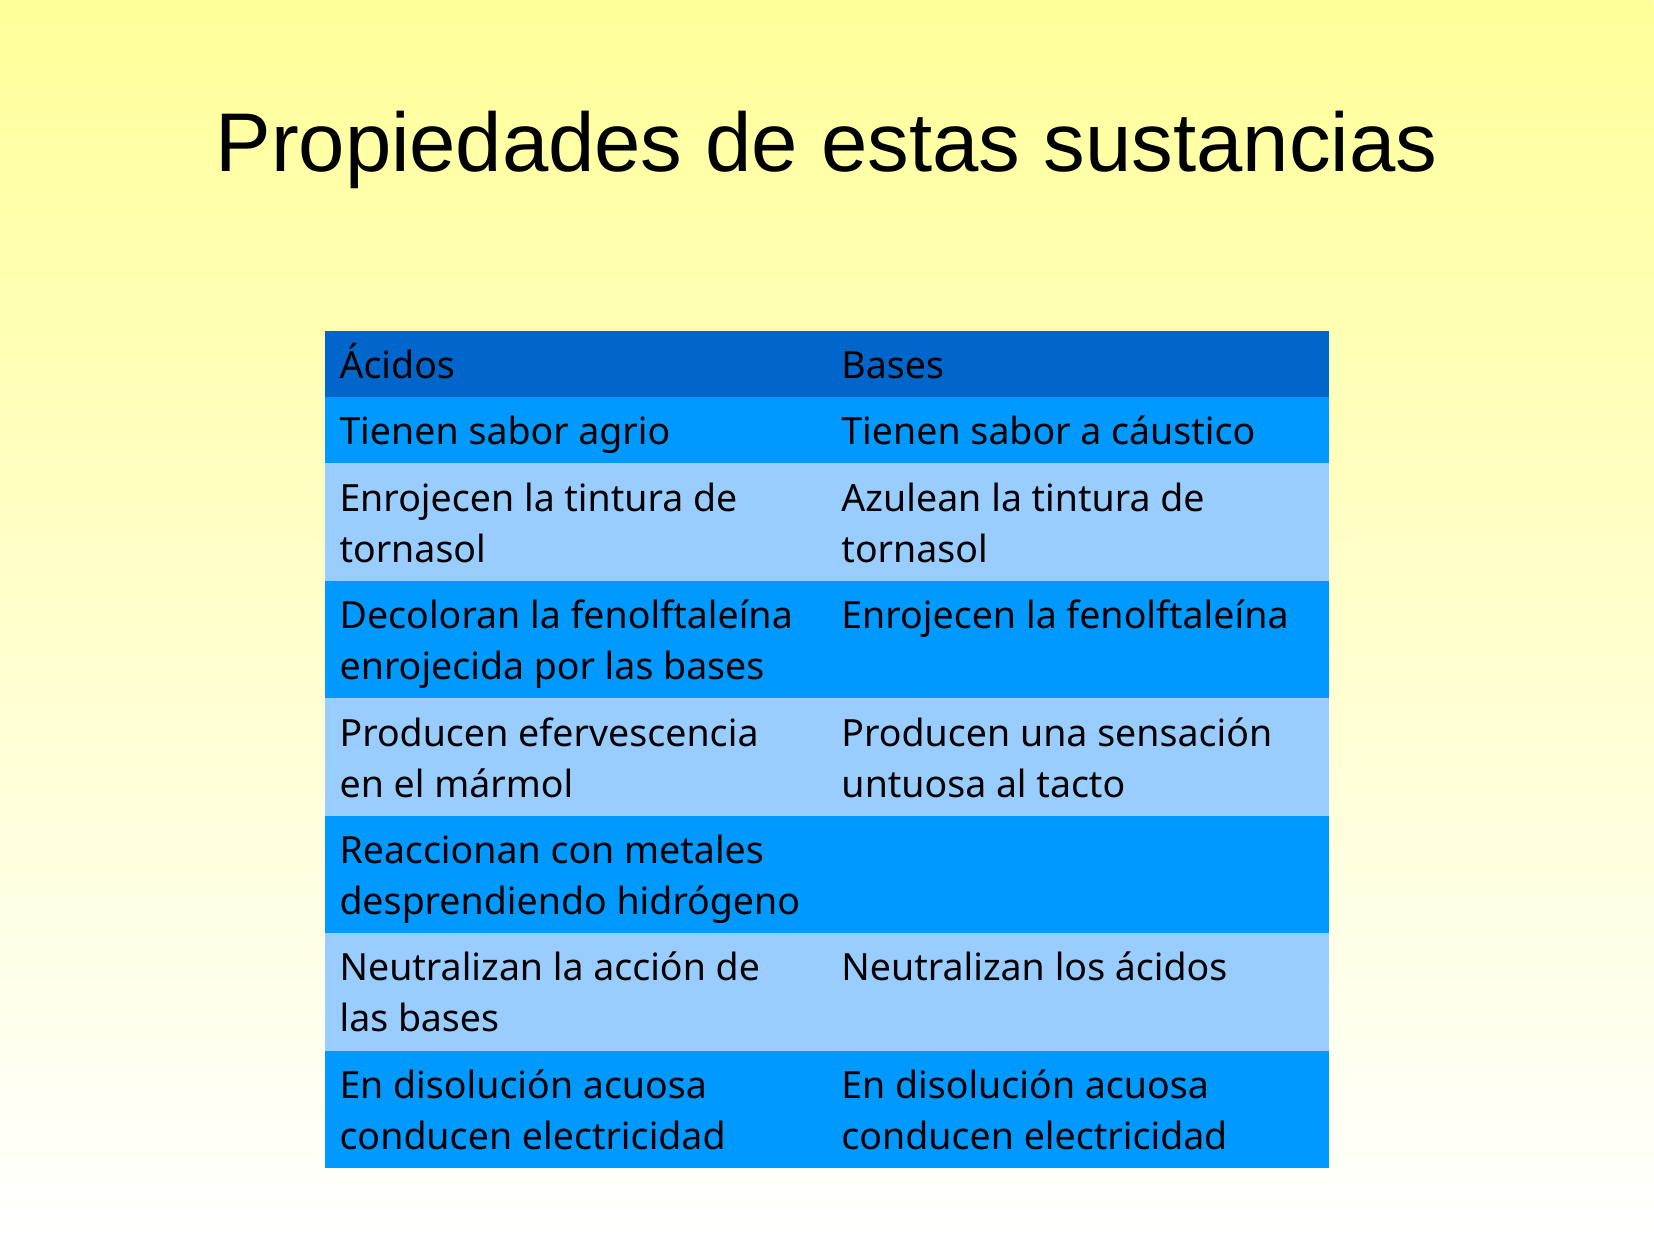

Propiedades de estas sustancias
| Ácidos | Bases |
| --- | --- |
| Tienen sabor agrio | Tienen sabor a cáustico |
| Enrojecen la tintura de tornasol | Azulean la tintura de tornasol |
| Decoloran la fenolftaleína enrojecida por las bases | Enrojecen la fenolftaleína |
| Producen efervescencia en el mármol | Producen una sensación untuosa al tacto |
| Reaccionan con metales desprendiendo hidrógeno | |
| Neutralizan la acción de las bases | Neutralizan los ácidos |
| En disolución acuosa conducen electricidad | En disolución acuosa conducen electricidad |